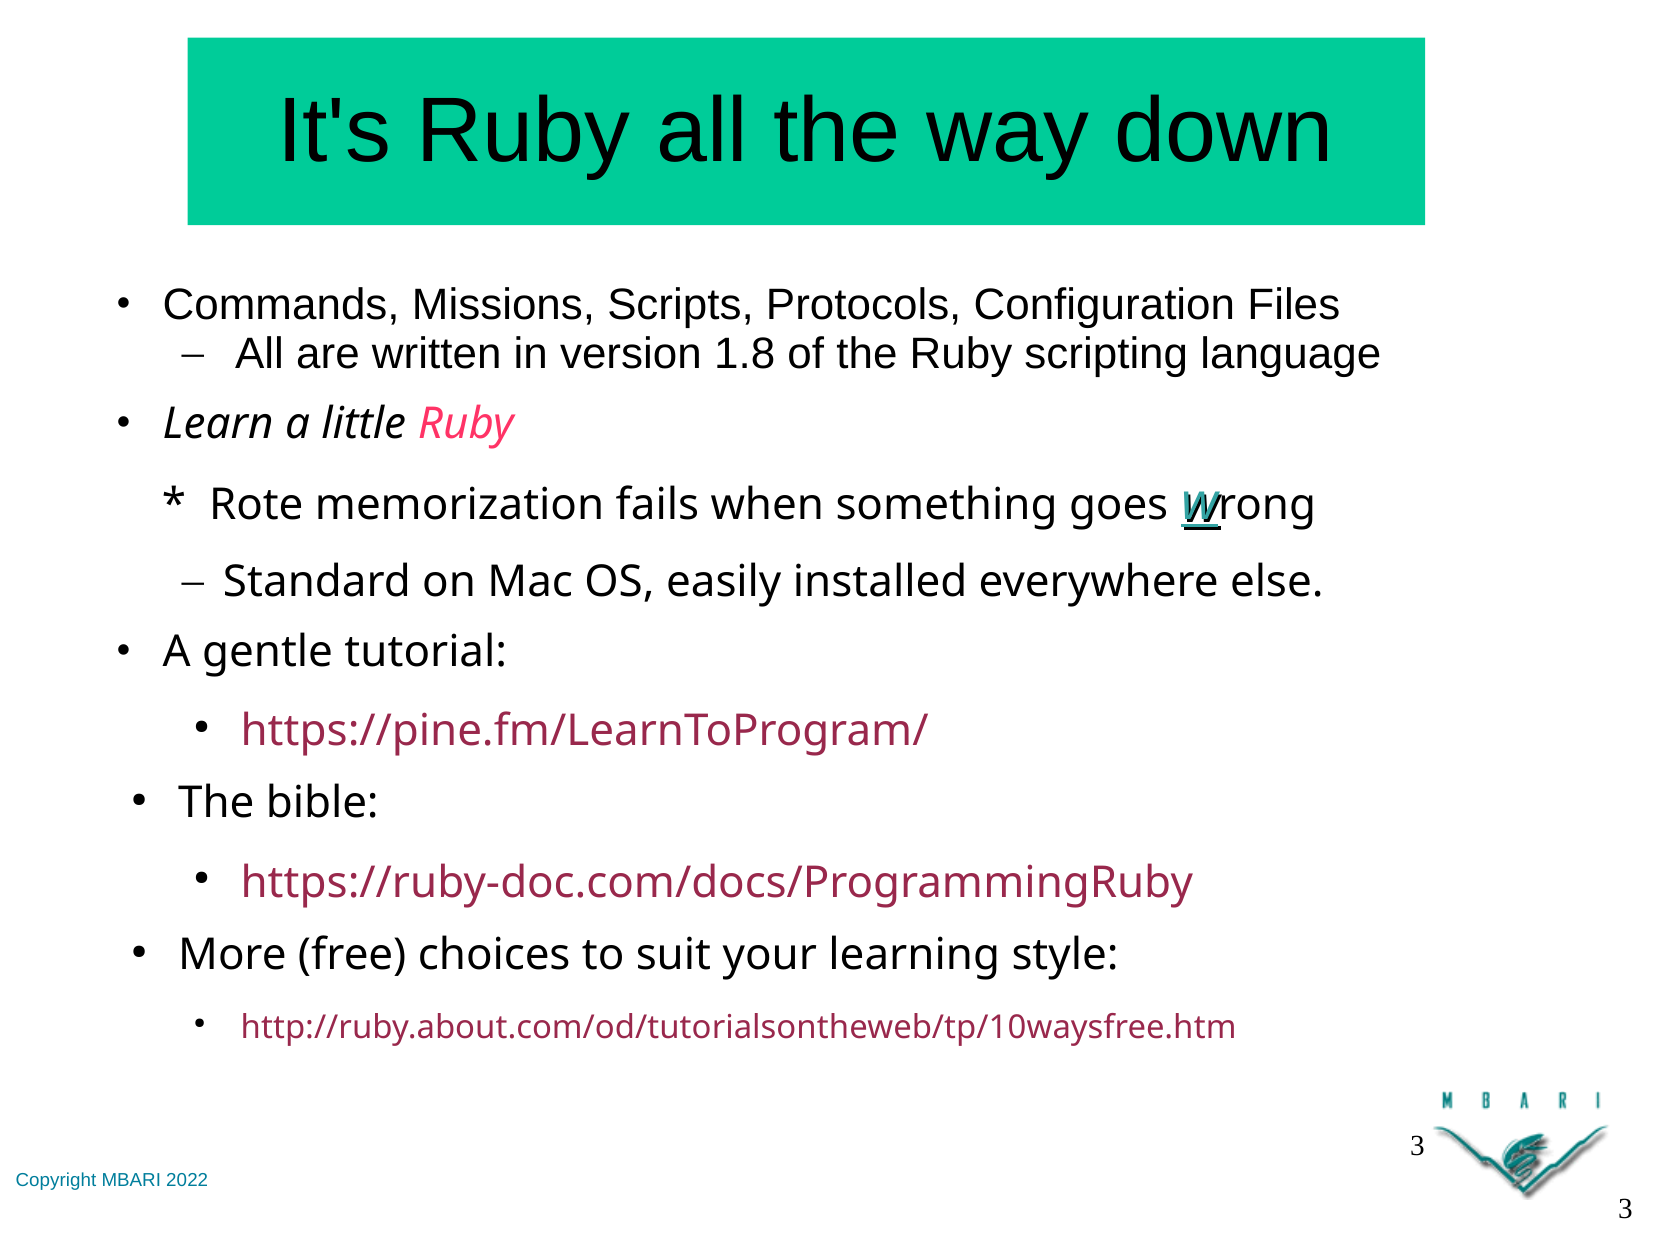

# It's Ruby all the way down
Commands, Missions, Scripts, Protocols, Configuration Files
 All are written in version 1.8 of the Ruby scripting language
Learn a little Ruby
 * Rote memorization fails when something goes wrong
Standard on Mac OS, easily installed everywhere else.
A gentle tutorial:
https://pine.fm/LearnToProgram/
The bible:
https://ruby-doc.com/docs/ProgrammingRuby
More (free) choices to suit your learning style:
http://ruby.about.com/od/tutorialsontheweb/tp/10waysfree.htm
3